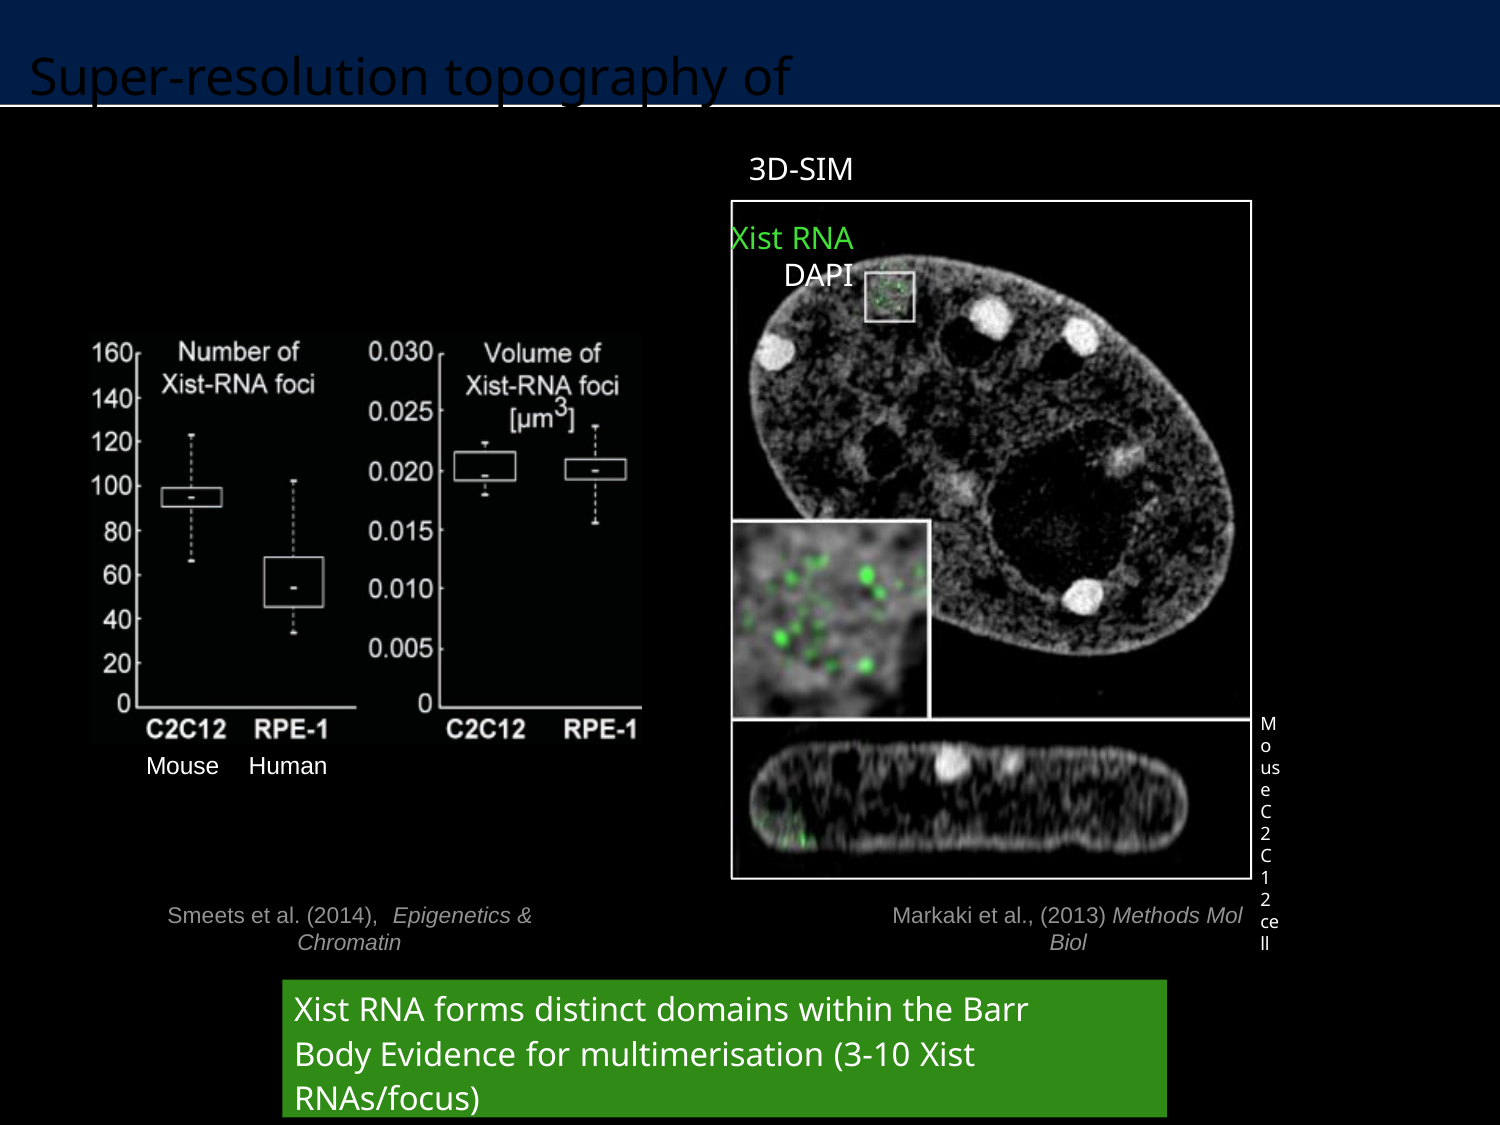

# Super-resolution topography of inactive X-chromosome
3D-SIM
Xist RNA
DAPI
Wide-field
Xist RNA “cloud”
Mouse C2C12 cell
Mouse
Human
Smeets et al. (2014),	Epigenetics & Chromatin
Markaki et al., (2013) Methods Mol Biol
Xist RNA forms distinct domains within the Barr Body Evidence for multimerisation (3-10 Xist RNAs/focus)